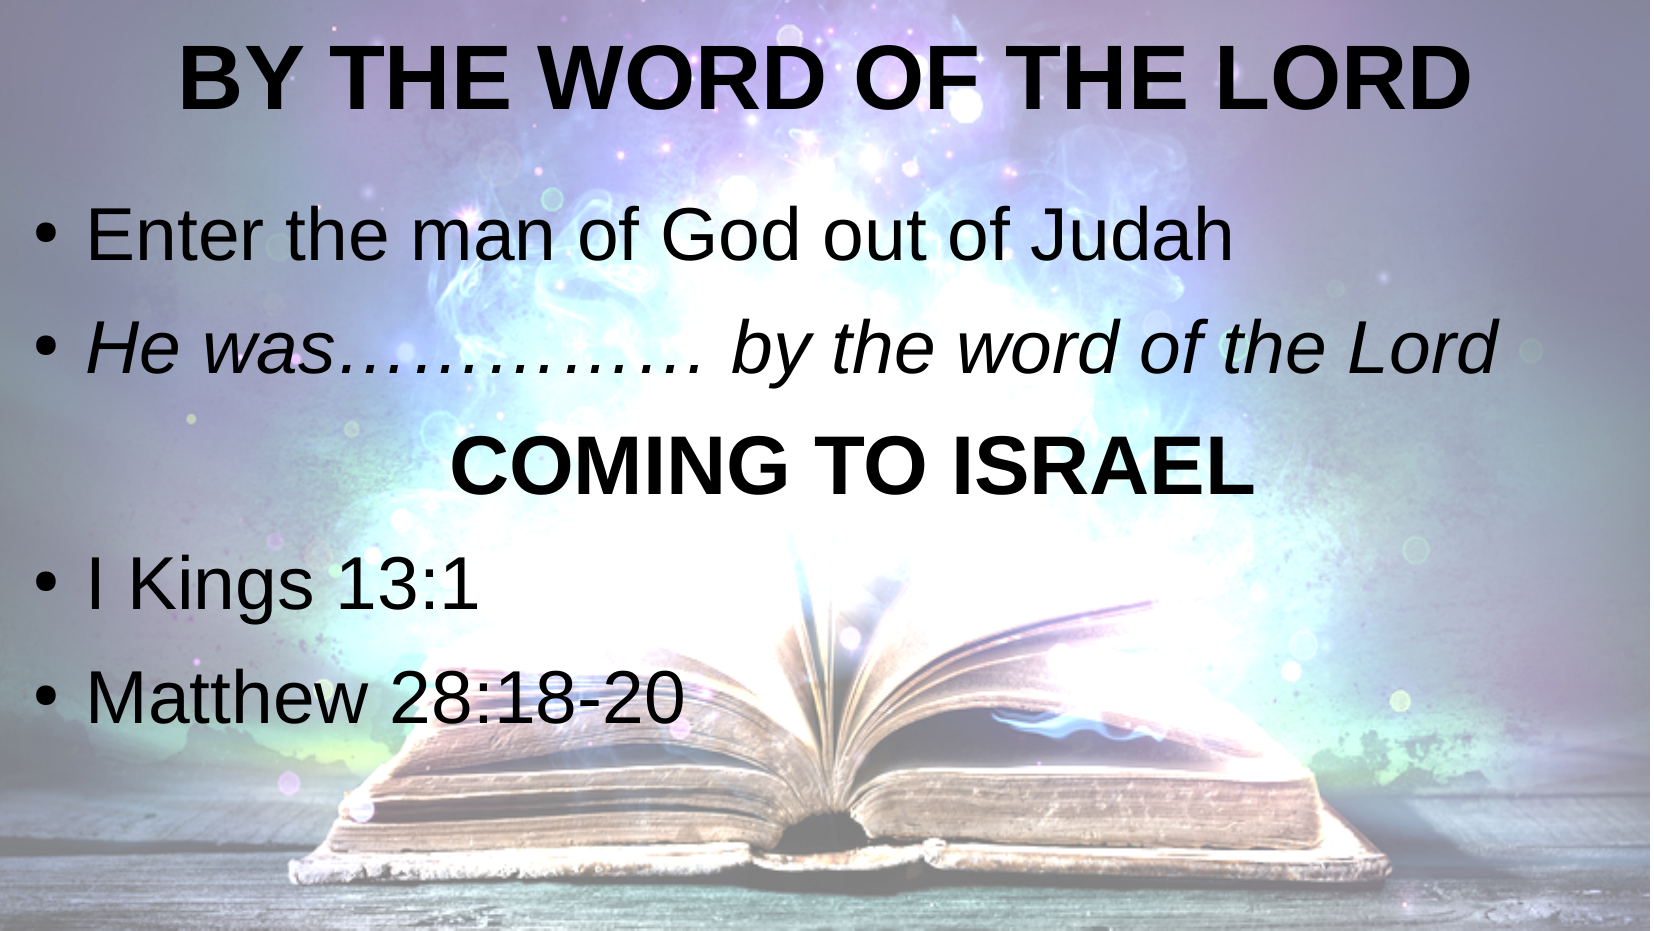

# BY THE WORD OF THE LORD
Enter the man of God out of Judah
He was…………… by the word of the Lord
COMING TO ISRAEL
I Kings 13:1
Matthew 28:18-20